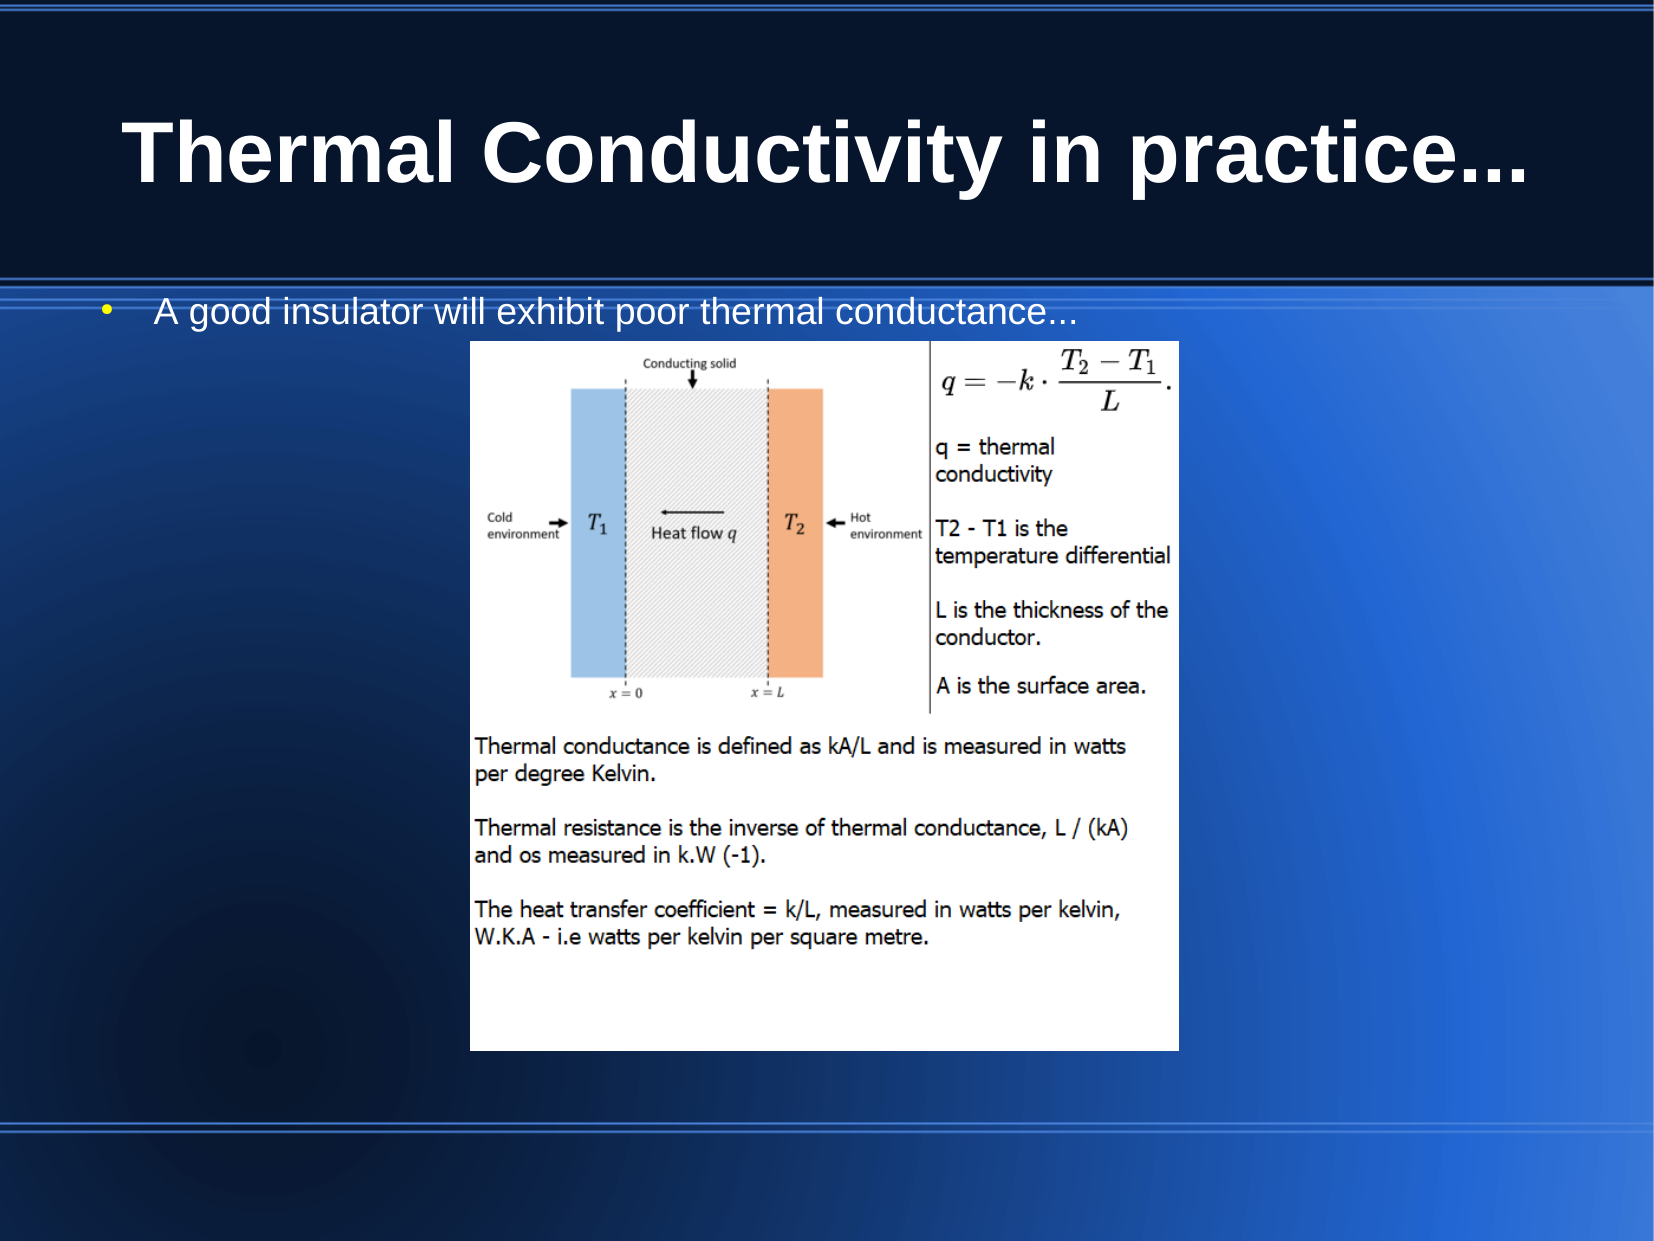

# Thermal Conductivity in practice...
A good insulator will exhibit poor thermal conductance...